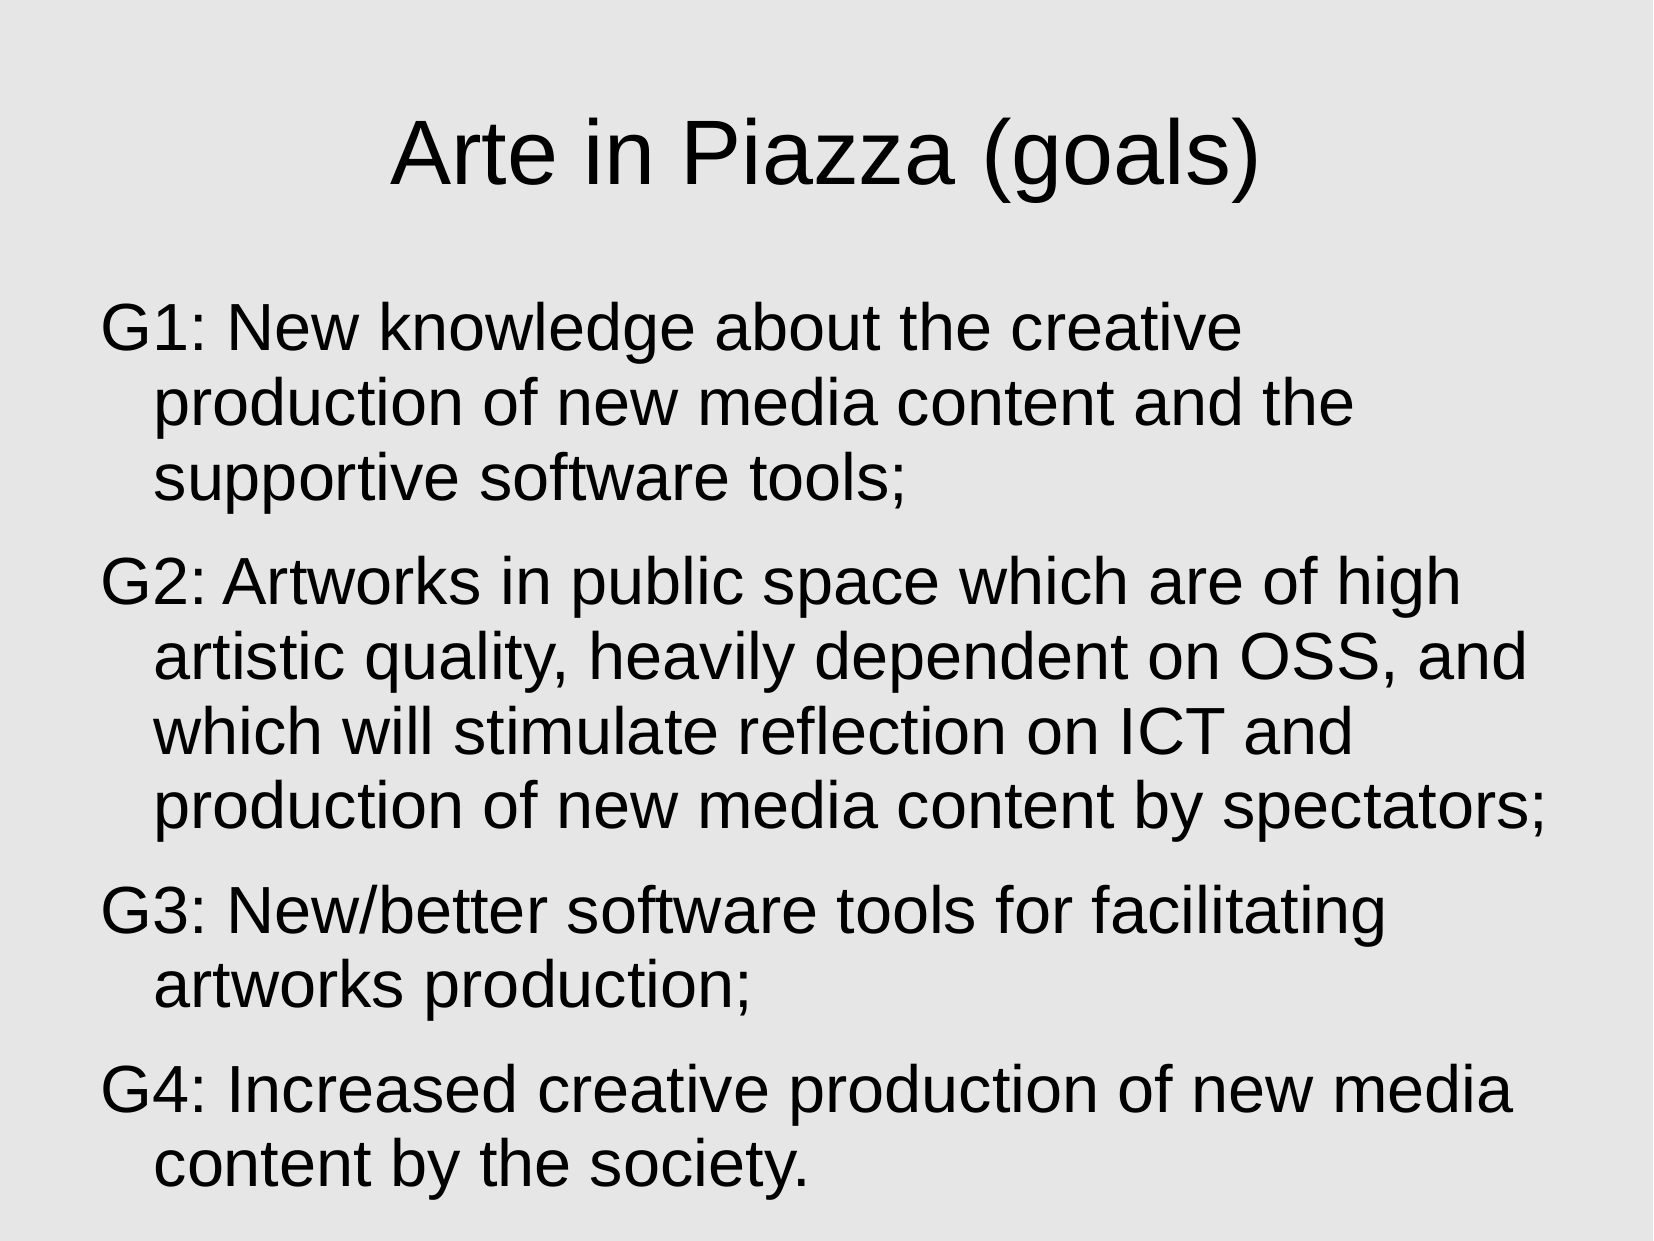

# Arte in Piazza (goals)
G1: New knowledge about the creative production of new media content and the supportive software tools;
G2: Artworks in public space which are of high artistic quality, heavily dependent on OSS, and which will stimulate reflection on ICT and production of new media content by spectators;
G3: New/better software tools for facilitating artworks production;
G4: Increased creative production of new media content by the society.